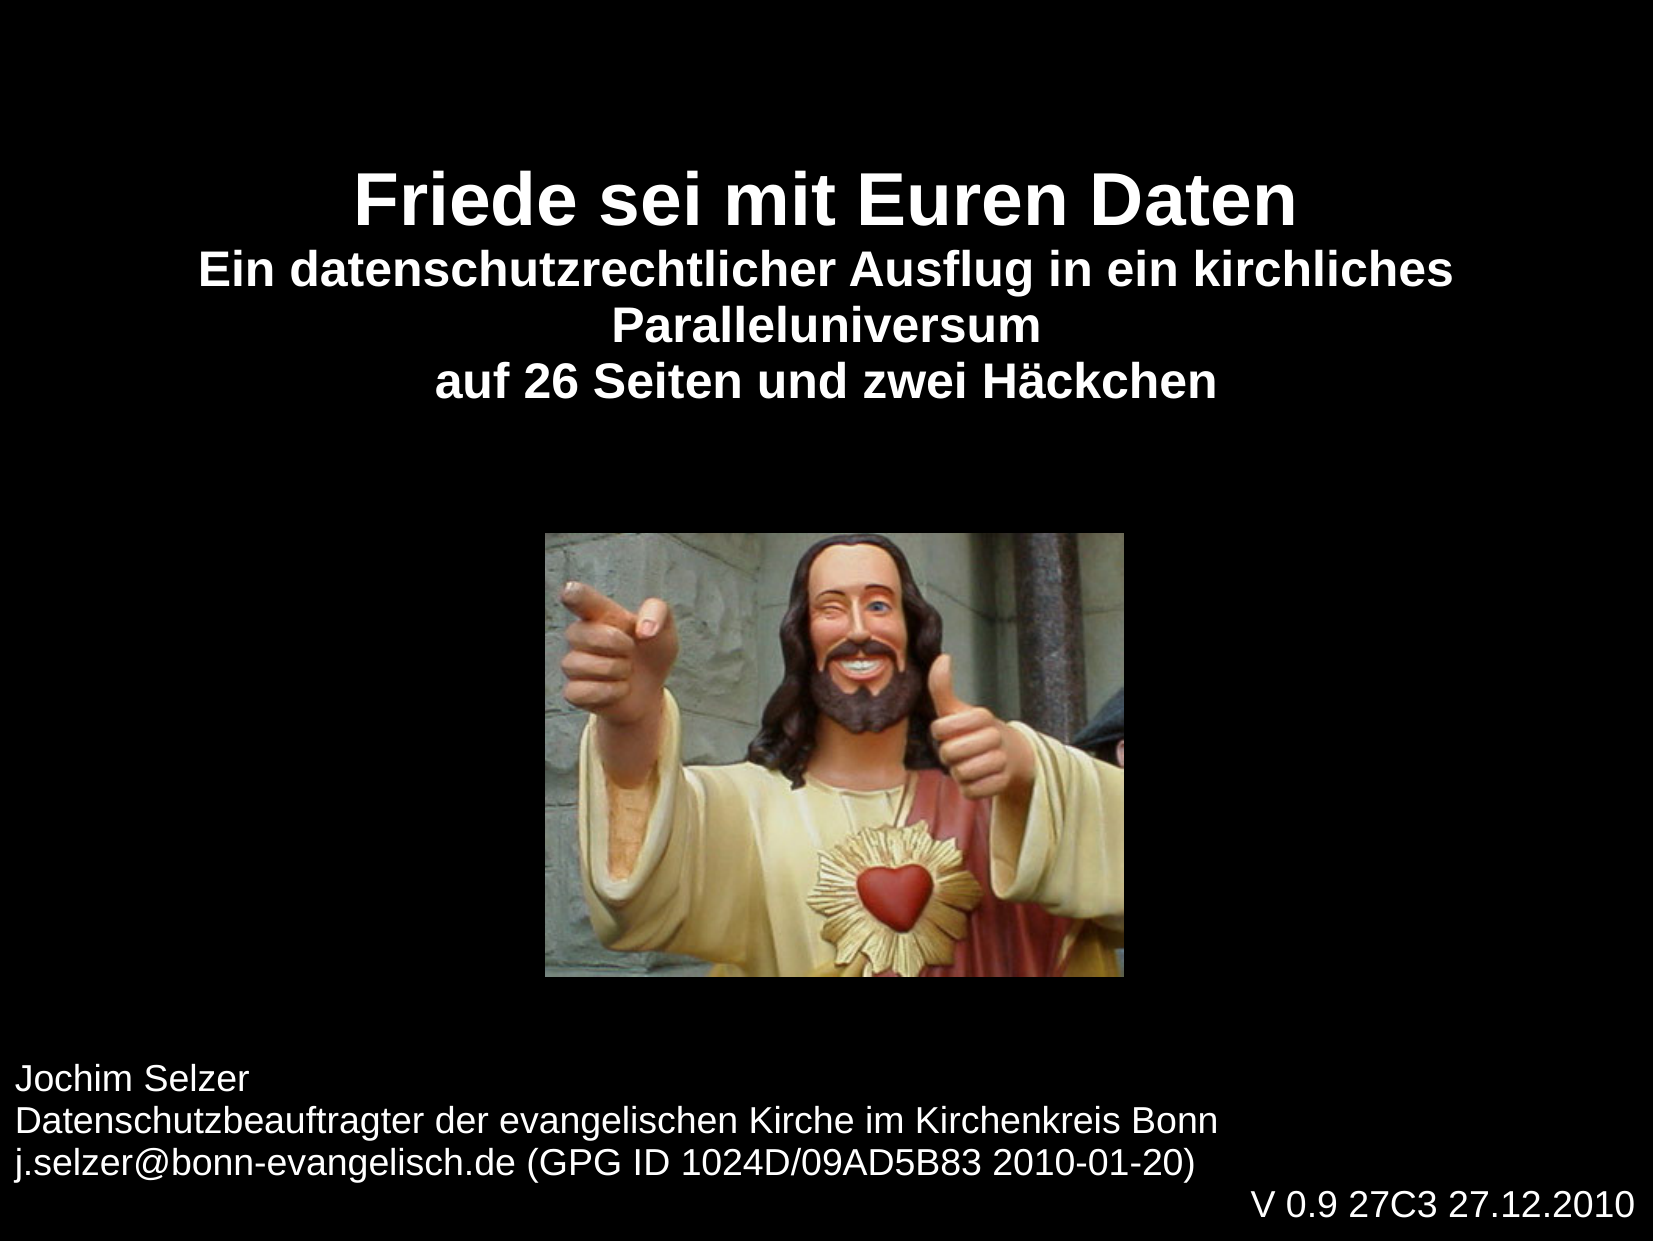

Friede sei mit Euren Daten
Ein datenschutzrechtlicher Ausflug in ein kirchliches Paralleluniversum
auf 26 Seiten und zwei Häckchen
Jochim Selzer
Datenschutzbeauftragter der evangelischen Kirche im Kirchenkreis Bonn
j.selzer@bonn-evangelisch.de (GPG ID 1024D/09AD5B83 2010-01-20)
 V 0.9 27C3 27.12.2010